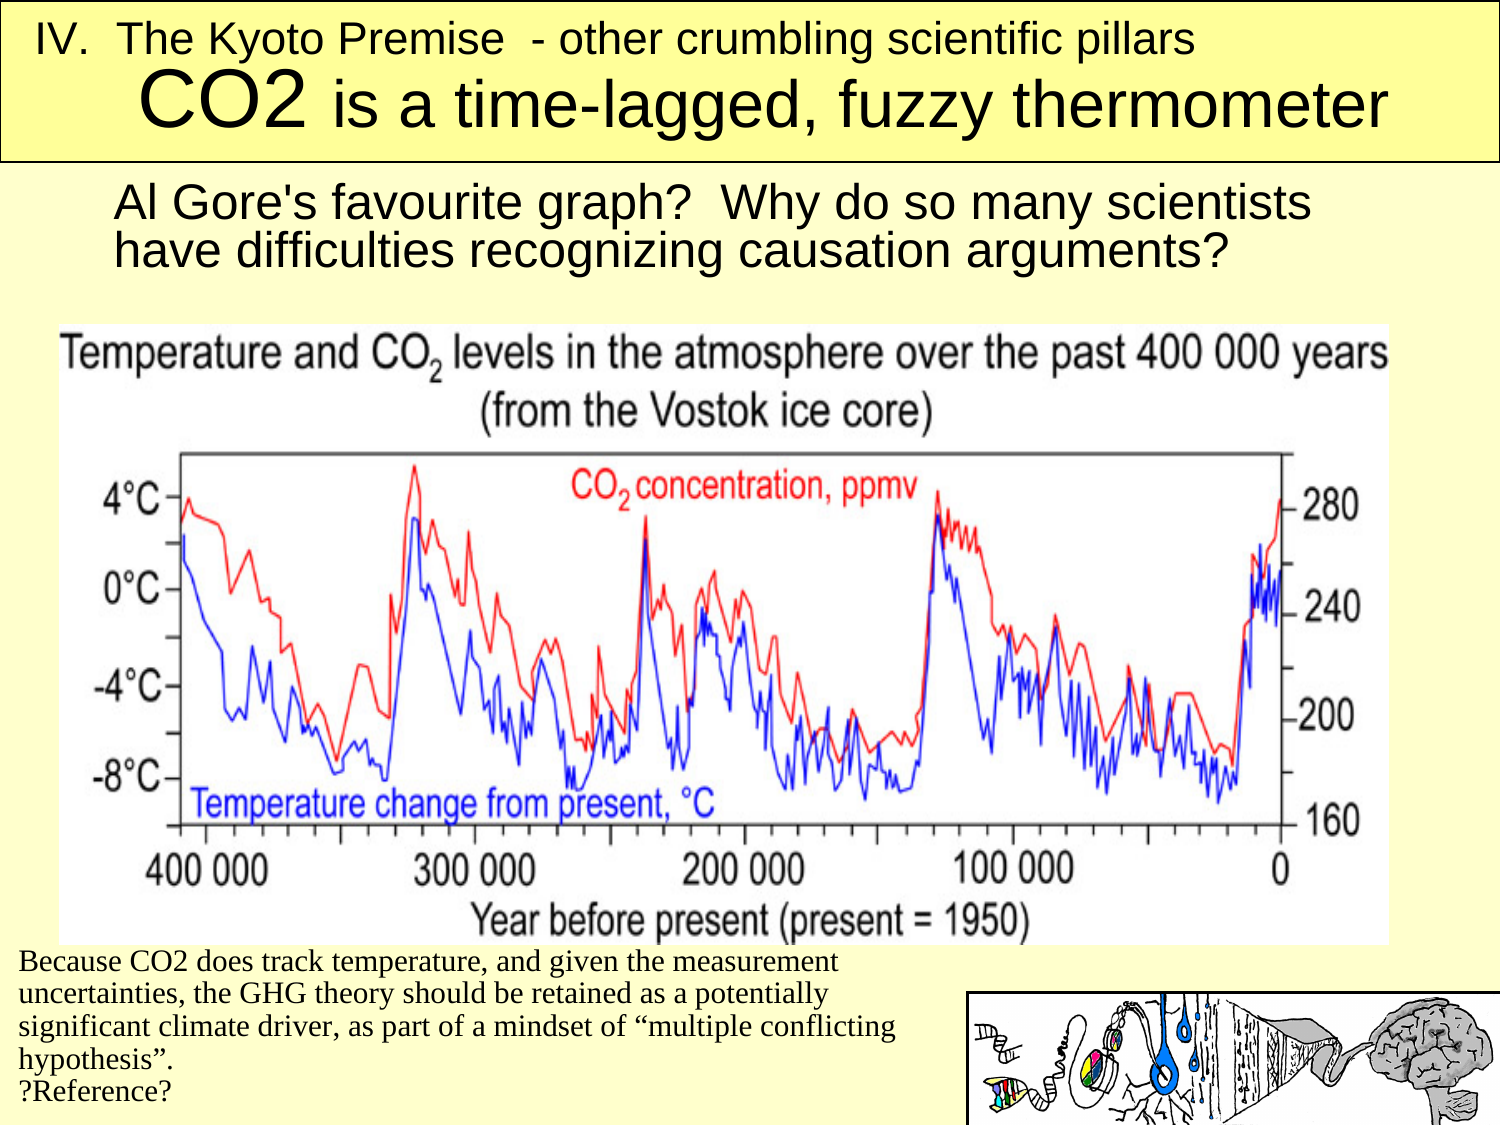

# IV. The Kyoto Premise - other crumbling scientific pillars CO2 is a time-lagged, fuzzy thermometer
Al Gore's favourite graph? Why do so many scientists have difficulties recognizing causation arguments?
Because CO2 does track temperature, and given the measurement uncertainties, the GHG theory should be retained as a potentially significant climate driver, as part of a mindset of “multiple conflicting hypothesis”.
?Reference?